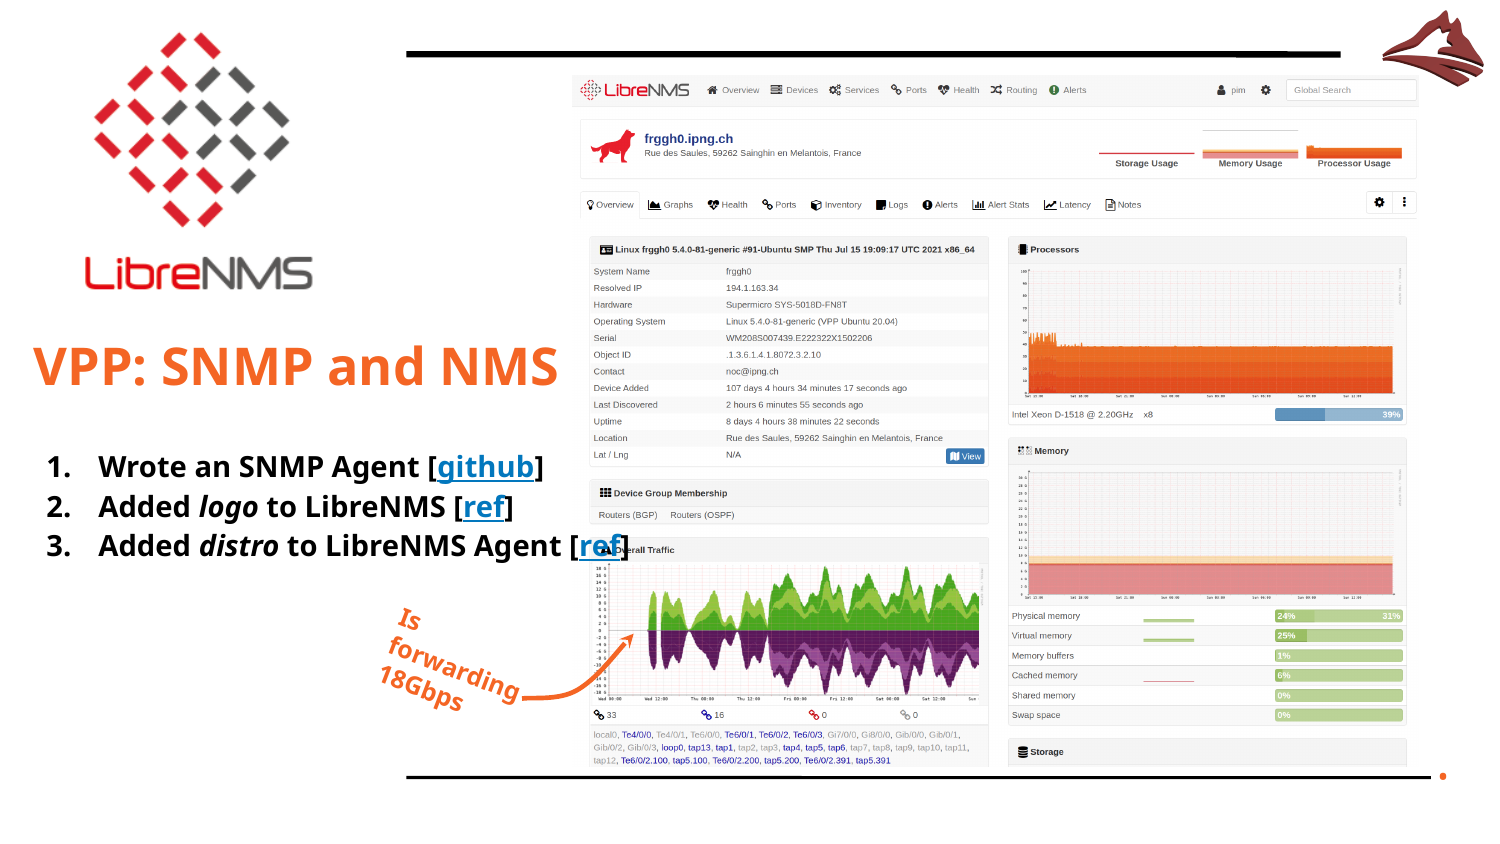

# VPP: SNMP and NMS
Wrote an SNMP Agent [github]
Added logo to LibreNMS [ref]
Added distro to LibreNMS Agent [ref]
Is forwarding 18Gbps
•